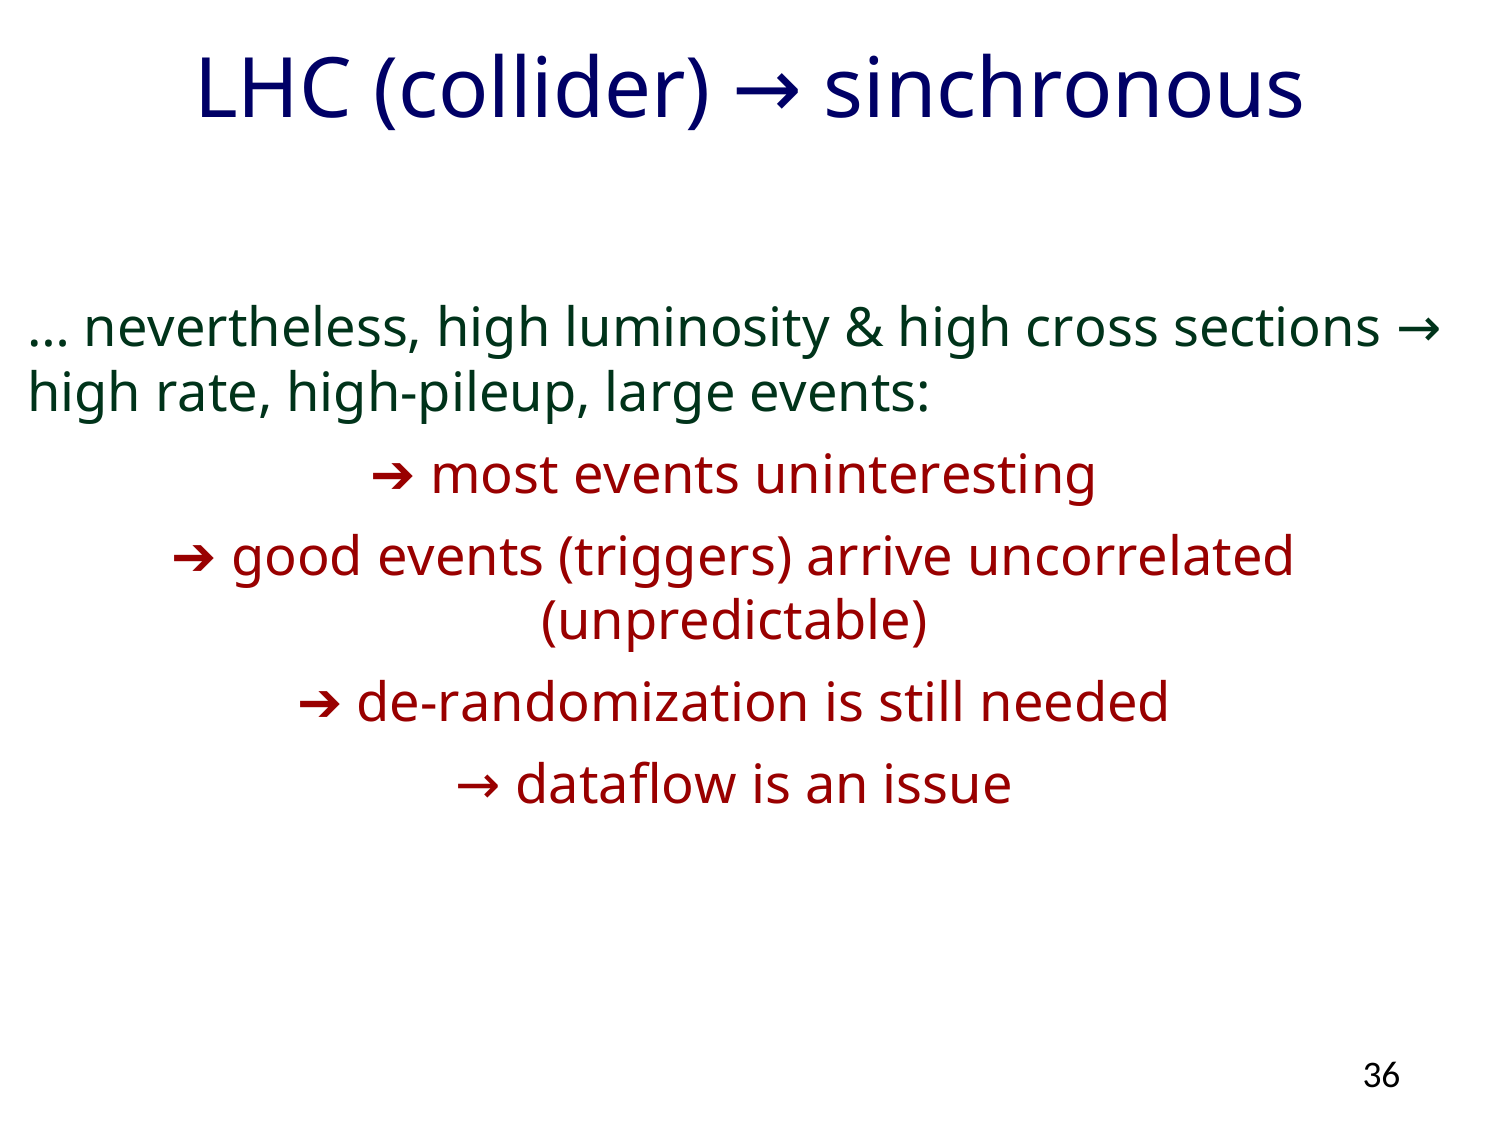

# LHC (collider) → sinchronous
… nevertheless, high luminosity & high cross sections → high rate, high-pileup, large events:
➔ most events uninteresting
➔ good events (triggers) arrive uncorrelated (unpredictable)
➔ de-randomization is still needed
→ dataflow is an issue
36